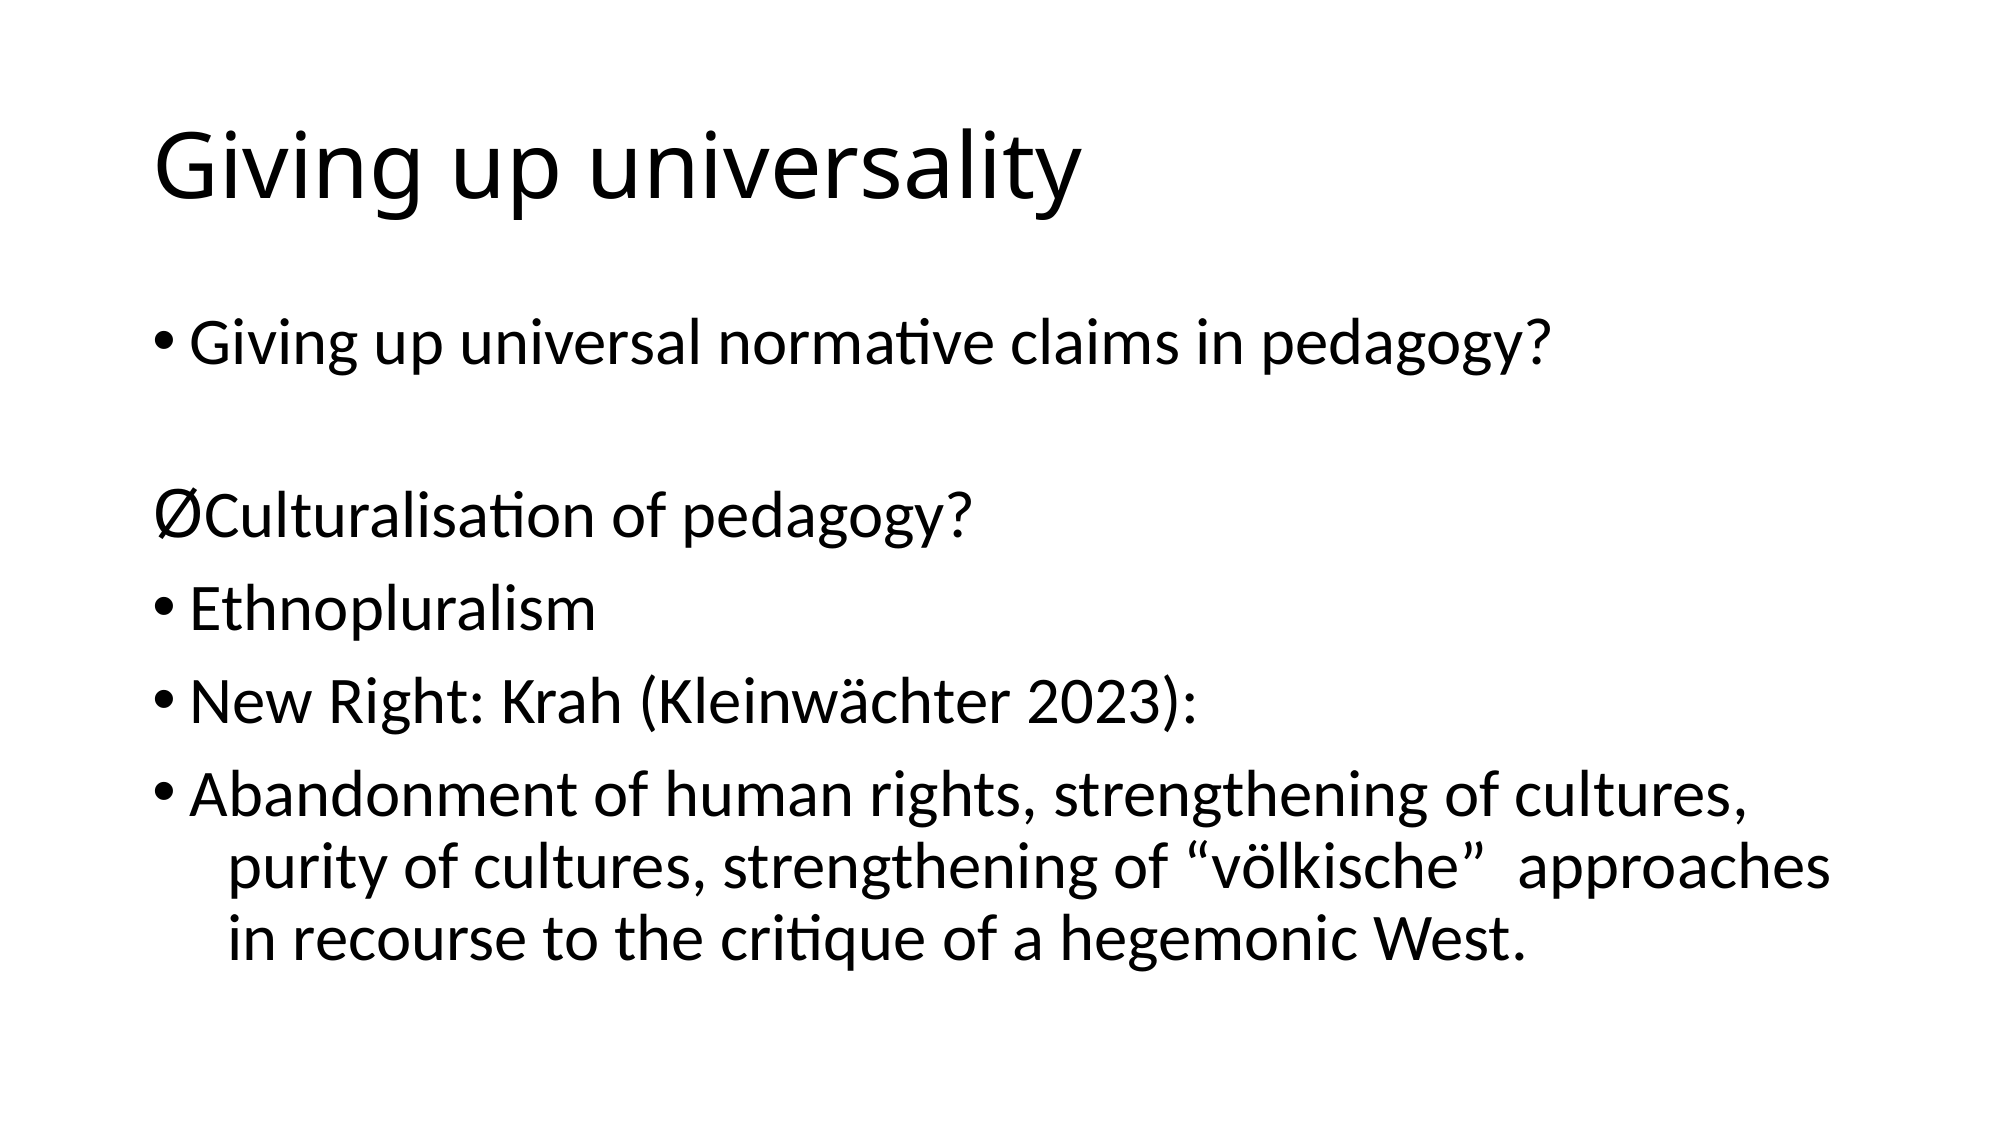

# Giving up universality
Giving up universal normative claims in pedagogy?
Culturalisation of pedagogy?
Ethnopluralism
New Right: Krah (Kleinwächter 2023):
Abandonment of human rights, strengthening of cultures, purity of cultures, strengthening of “völkische” approaches in recourse to the critique of a hegemonic West.